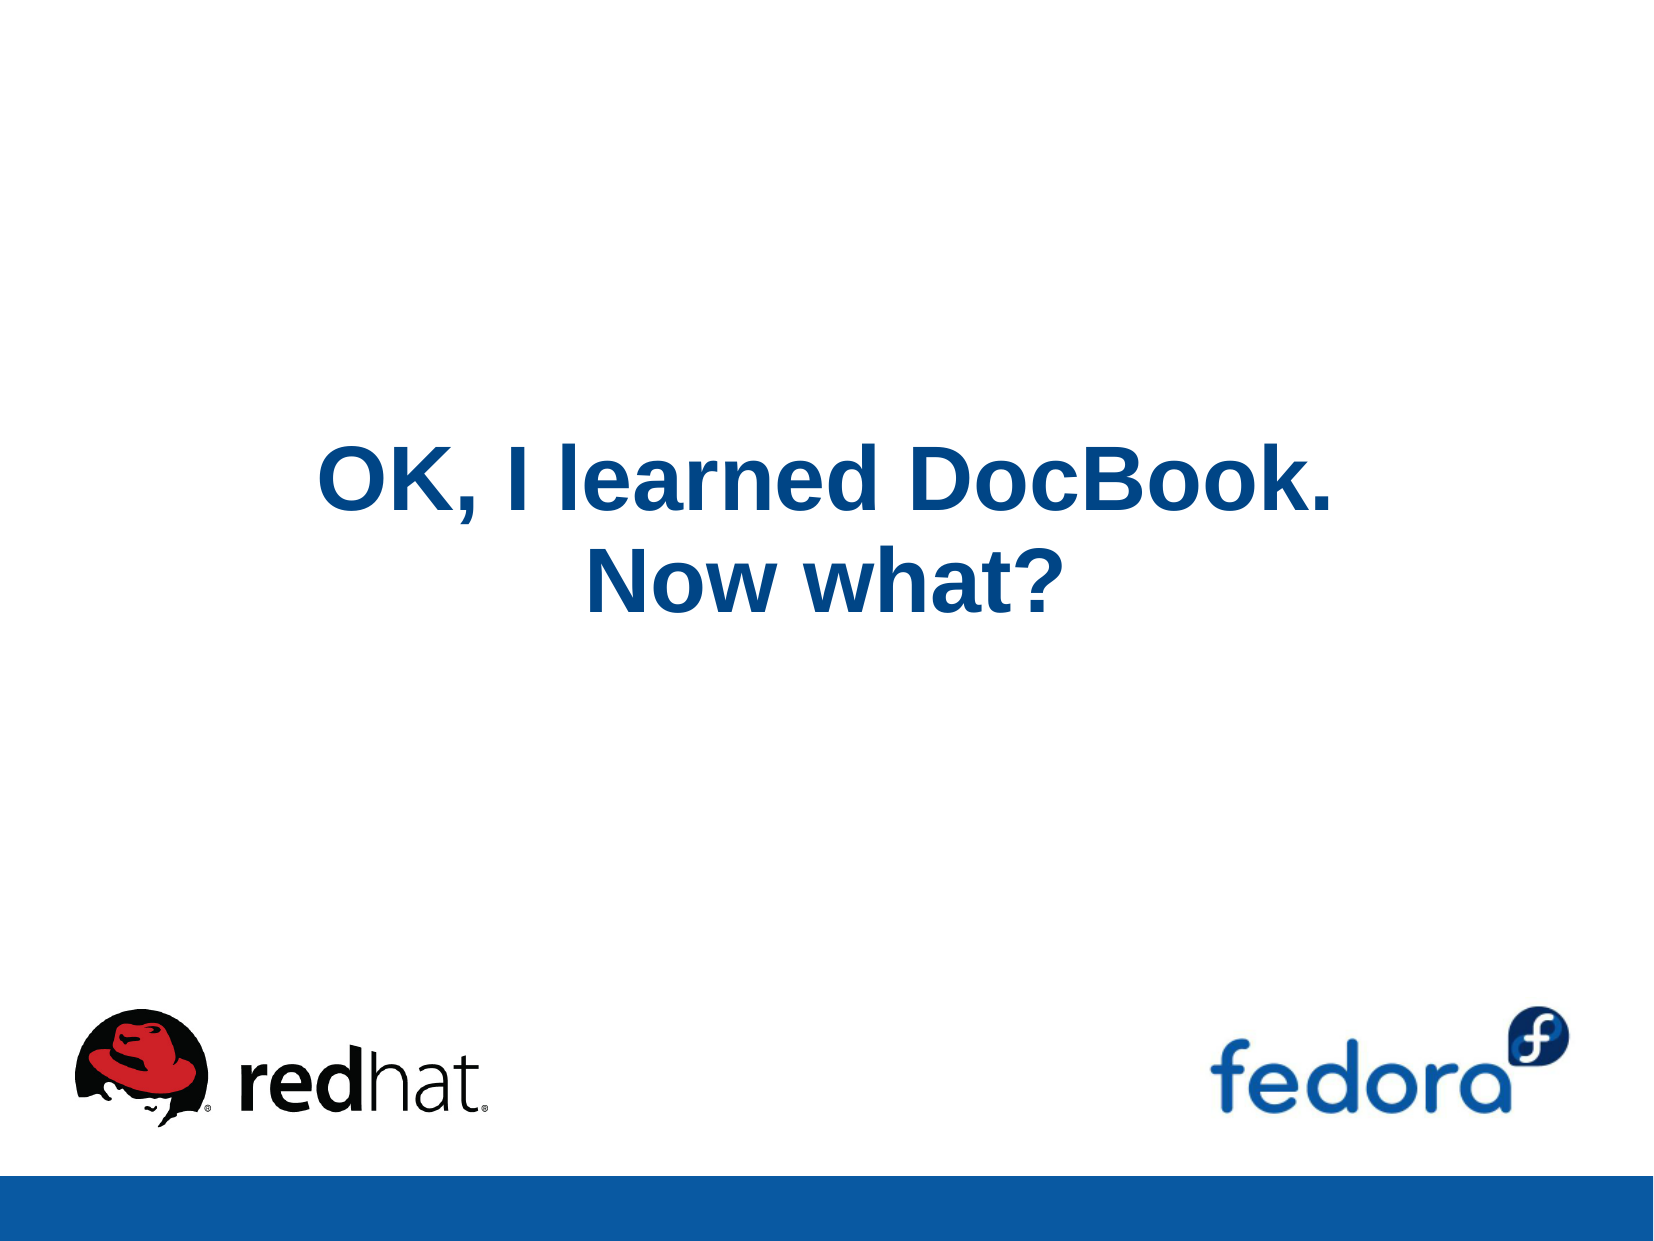

# OK, I learned DocBook. Now what?